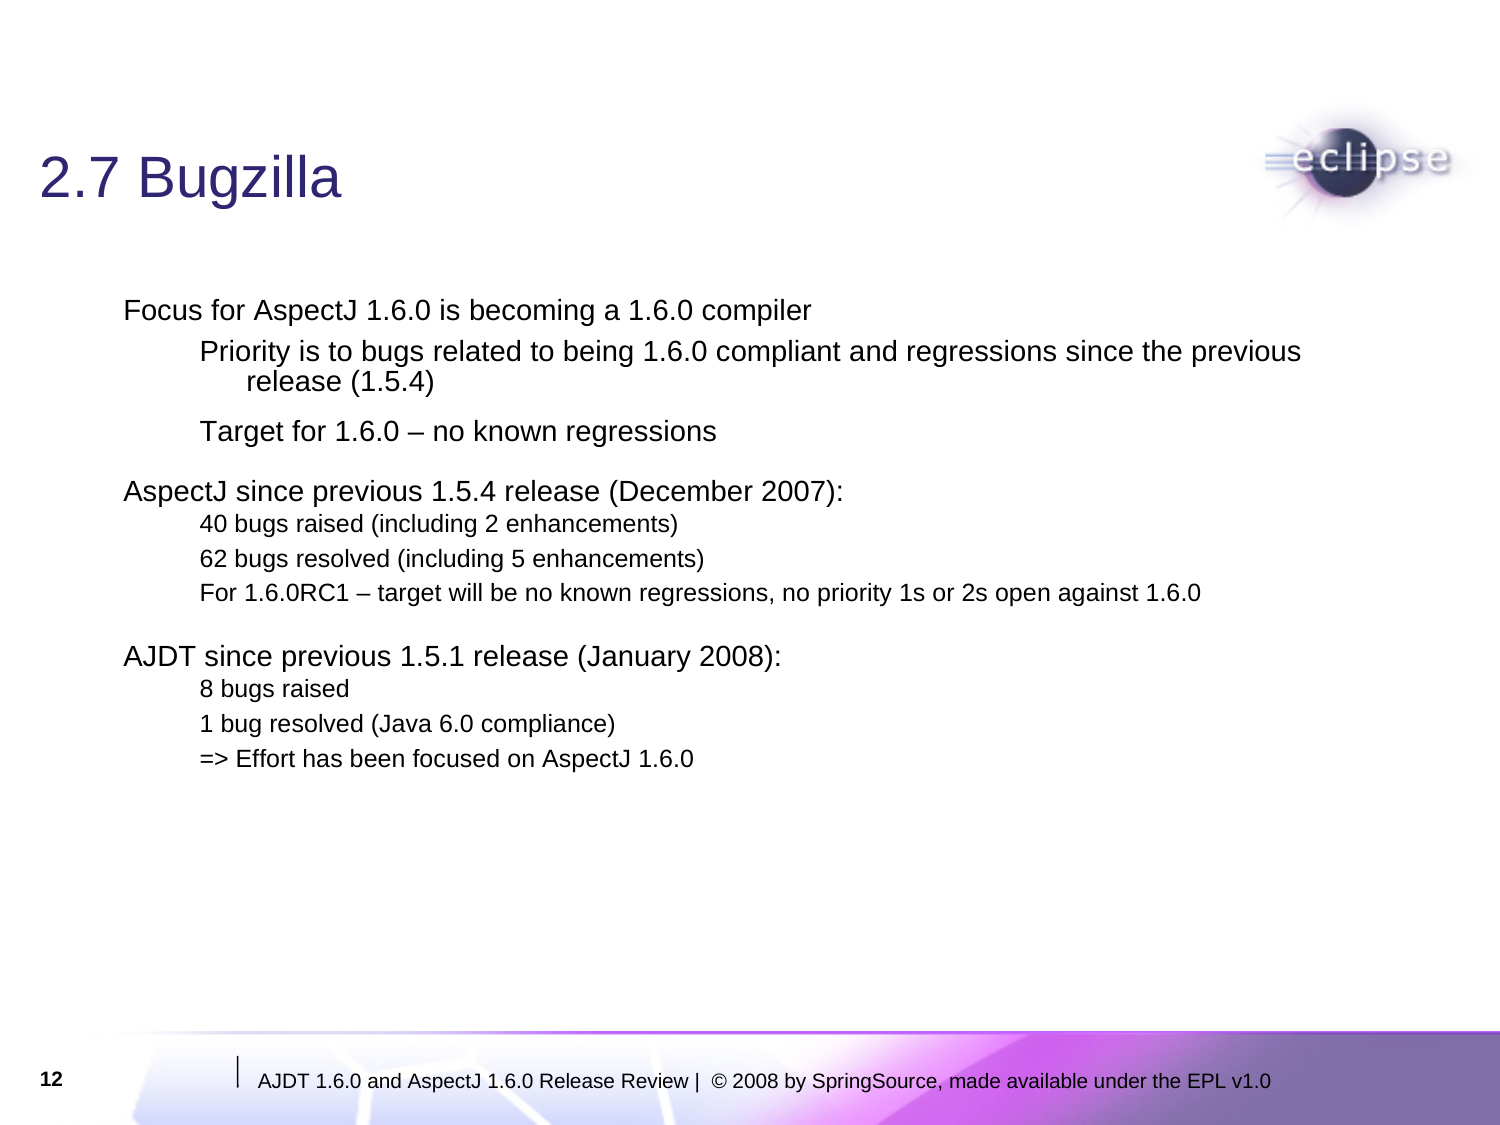

# 2.7 Bugzilla
Focus for AspectJ 1.6.0 is becoming a 1.6.0 compiler
Priority is to bugs related to being 1.6.0 compliant and regressions since the previous release (1.5.4)
Target for 1.6.0 – no known regressions
AspectJ since previous 1.5.4 release (December 2007):
40 bugs raised (including 2 enhancements)‏
62 bugs resolved (including 5 enhancements)
For 1.6.0RC1 – target will be no known regressions, no priority 1s or 2s open against 1.6.0
AJDT since previous 1.5.1 release (January 2008):
8 bugs raised
1 bug resolved (Java 6.0 compliance)
=> Effort has been focused on AspectJ 1.6.0
12